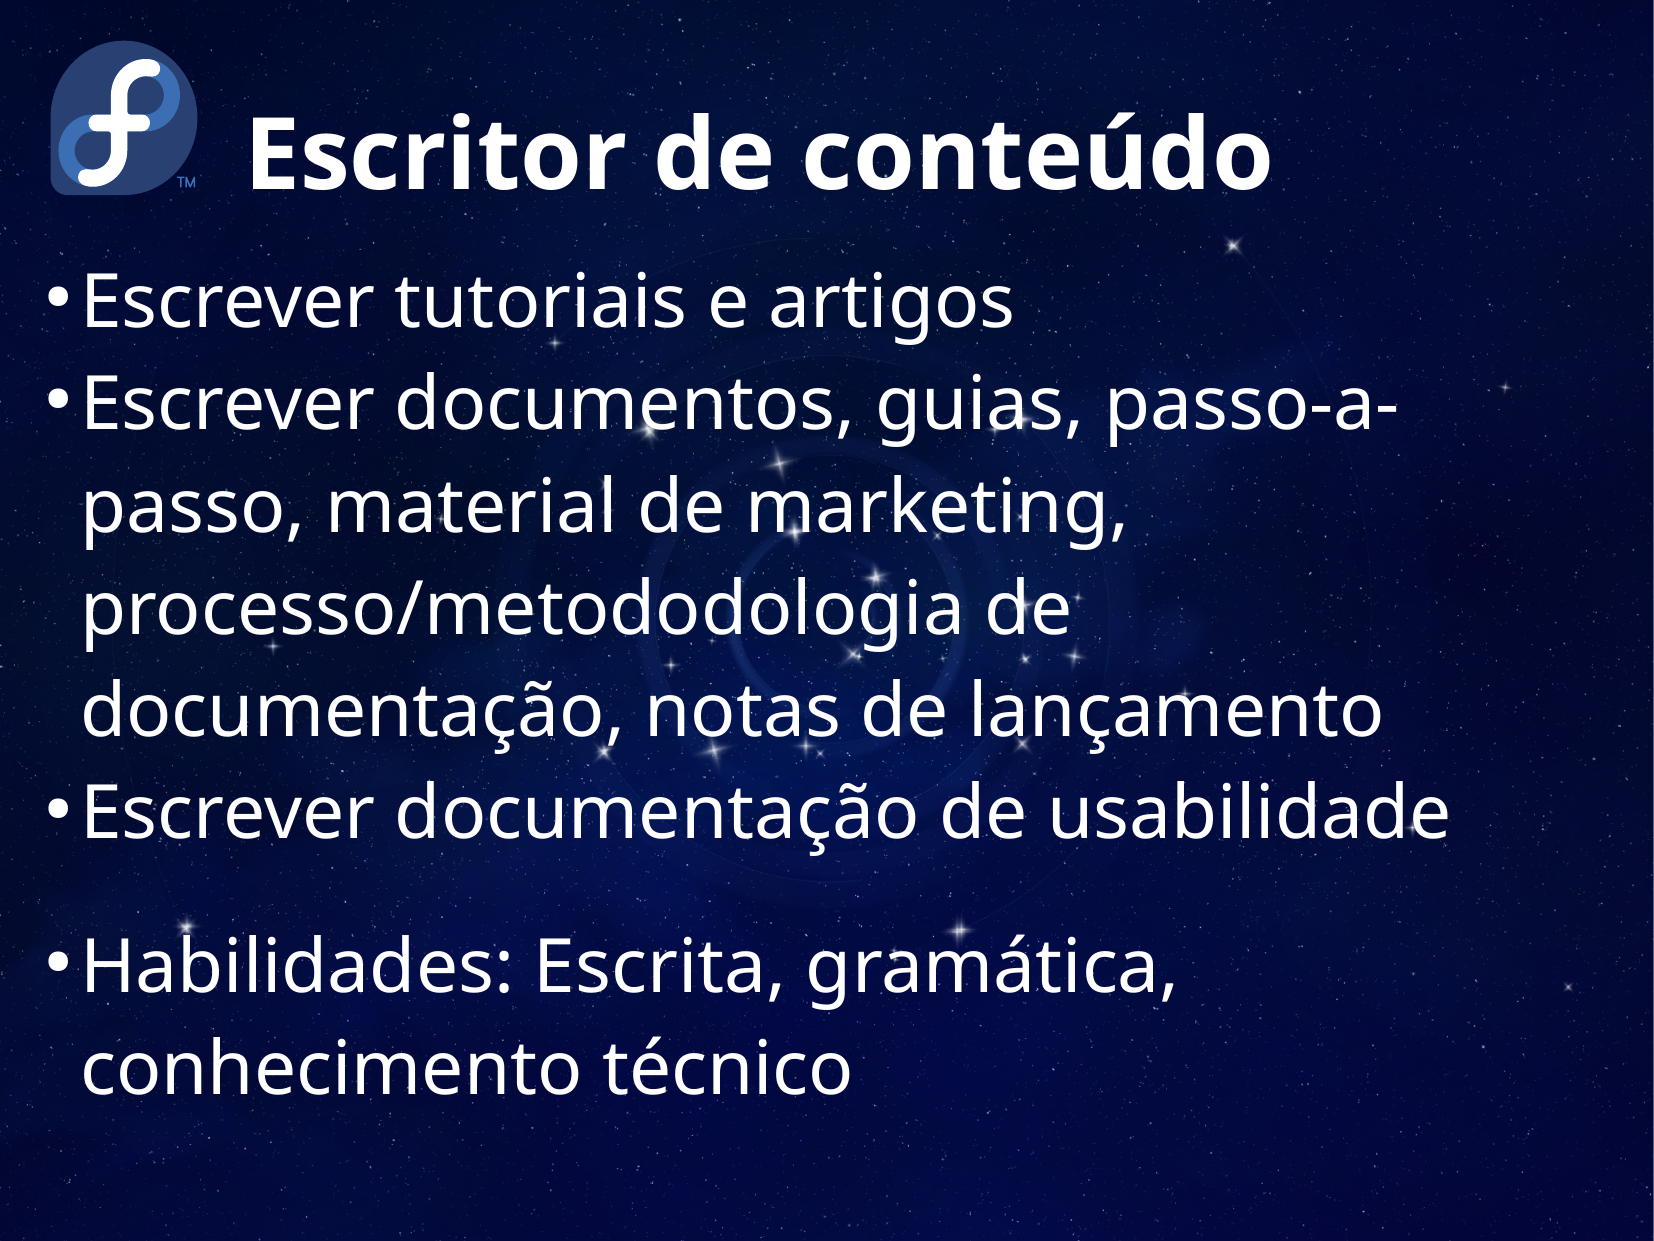

Escritor de conteúdo
Escrever tutoriais e artigos
Escrever documentos, guias, passo-a-passo, material de marketing, processo/metododologia de documentação, notas de lançamento
Escrever documentação de usabilidade
Habilidades: Escrita, gramática, conhecimento técnico